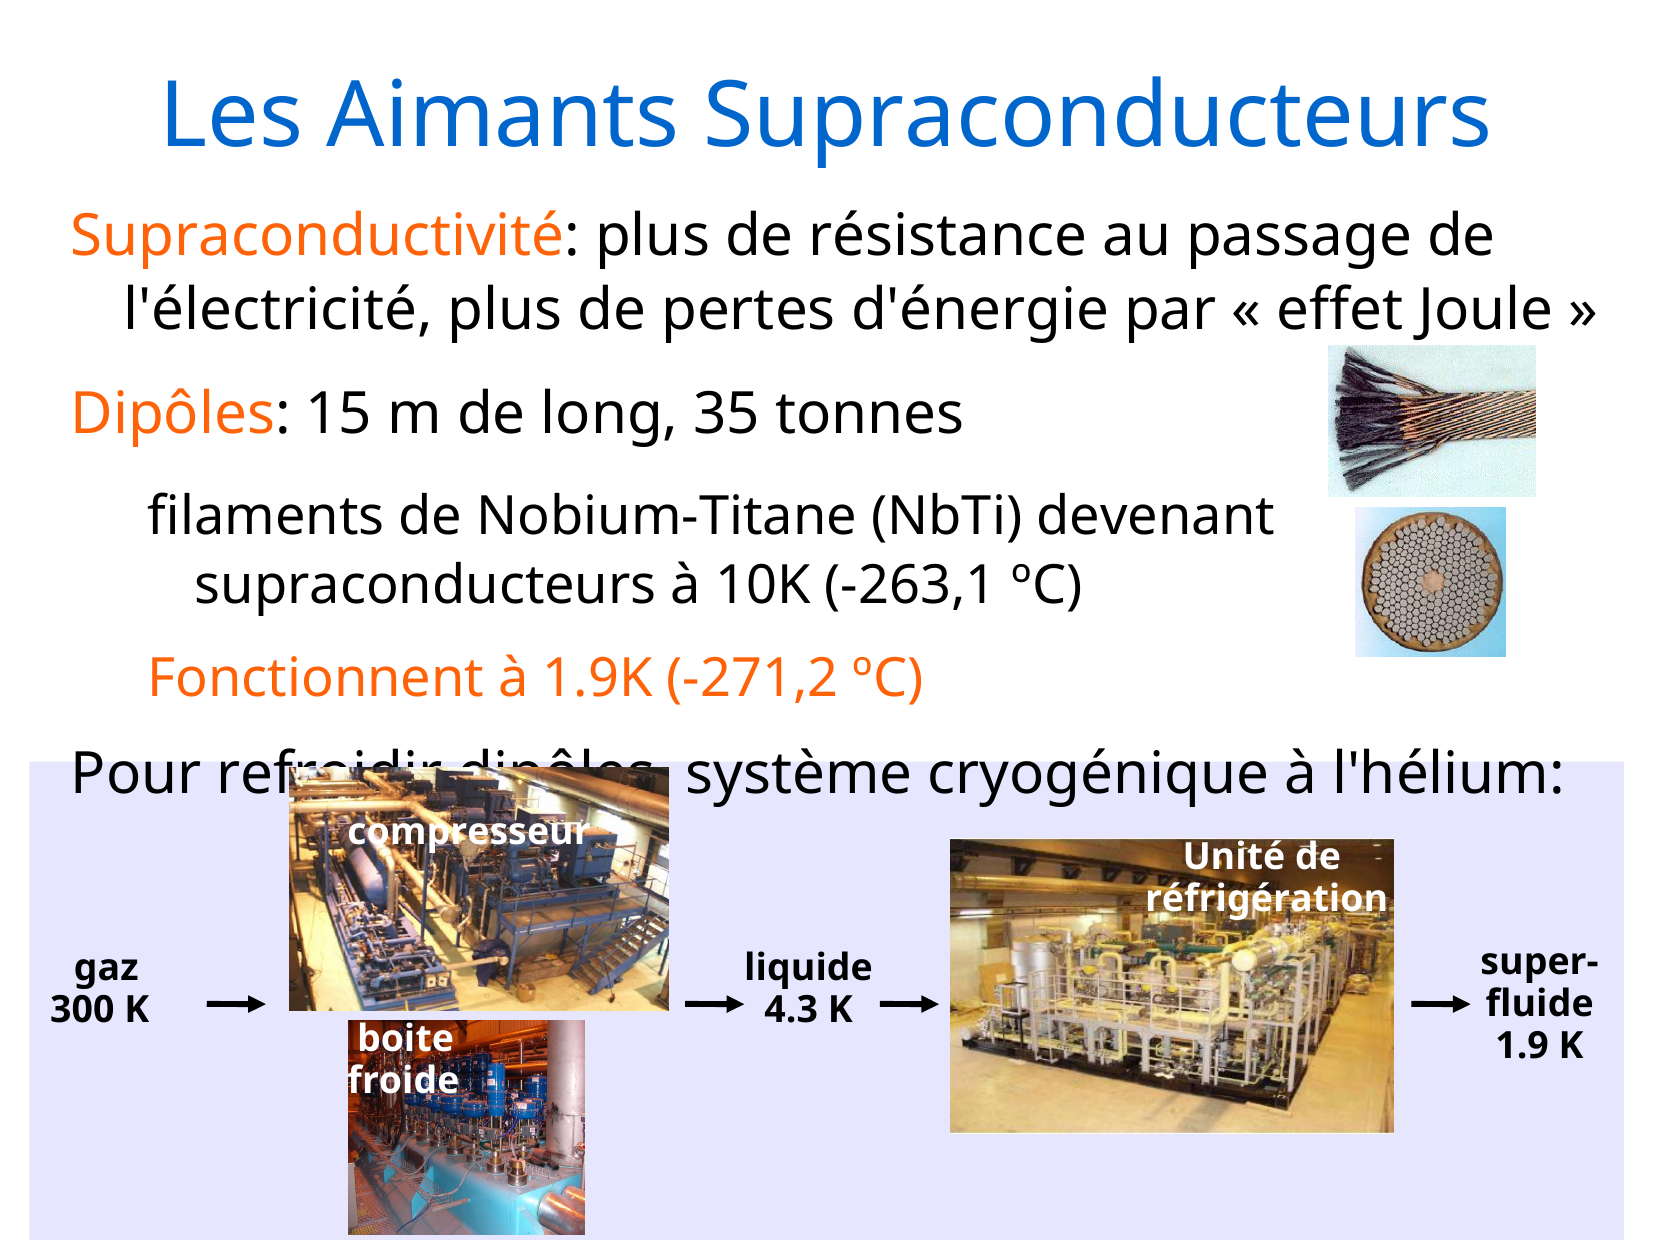

# Les Aimants Supraconducteurs
Supraconductivité: plus de résistance au passage de l'électricité, plus de pertes d'énergie par « effet Joule »
Dipôles: 15 m de long, 35 tonnes
filaments de Nobium-Titane (NbTi) devenant supraconducteurs à 10K (-263,1 ºC)‏
Fonctionnent à 1.9K (-271,2 ºC)‏
Pour refroidir dipôles, système cryogénique à l'hélium:
compresseur
Unité de
réfrigération
super-
fluide
1.9 K
gaz
300 K
liquide
4.3 K
boite
froide
25